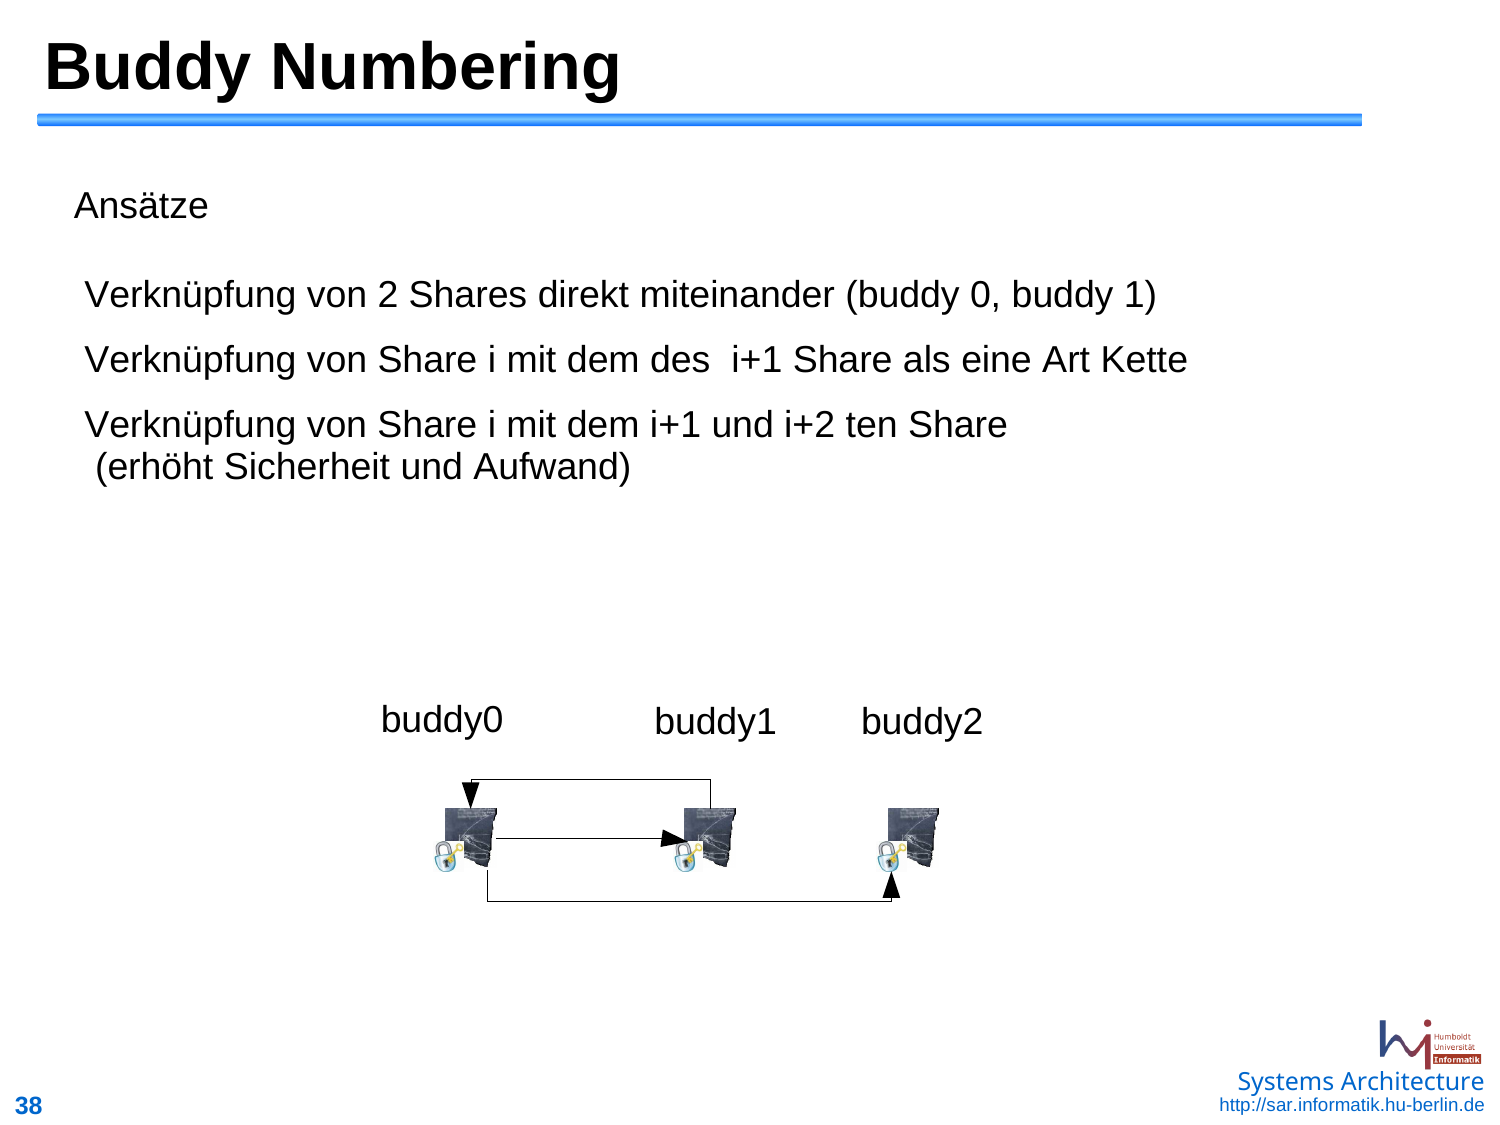

# Buddy Numbering
Ansätze
 Verknüpfung von 2 Shares direkt miteinander (buddy 0, buddy 1)
 Verknüpfung von Share i mit dem des i+1 Share als eine Art Kette
 Verknüpfung von Share i mit dem i+1 und i+2 ten Share
 (erhöht Sicherheit und Aufwand)
buddy0
buddy1
buddy2